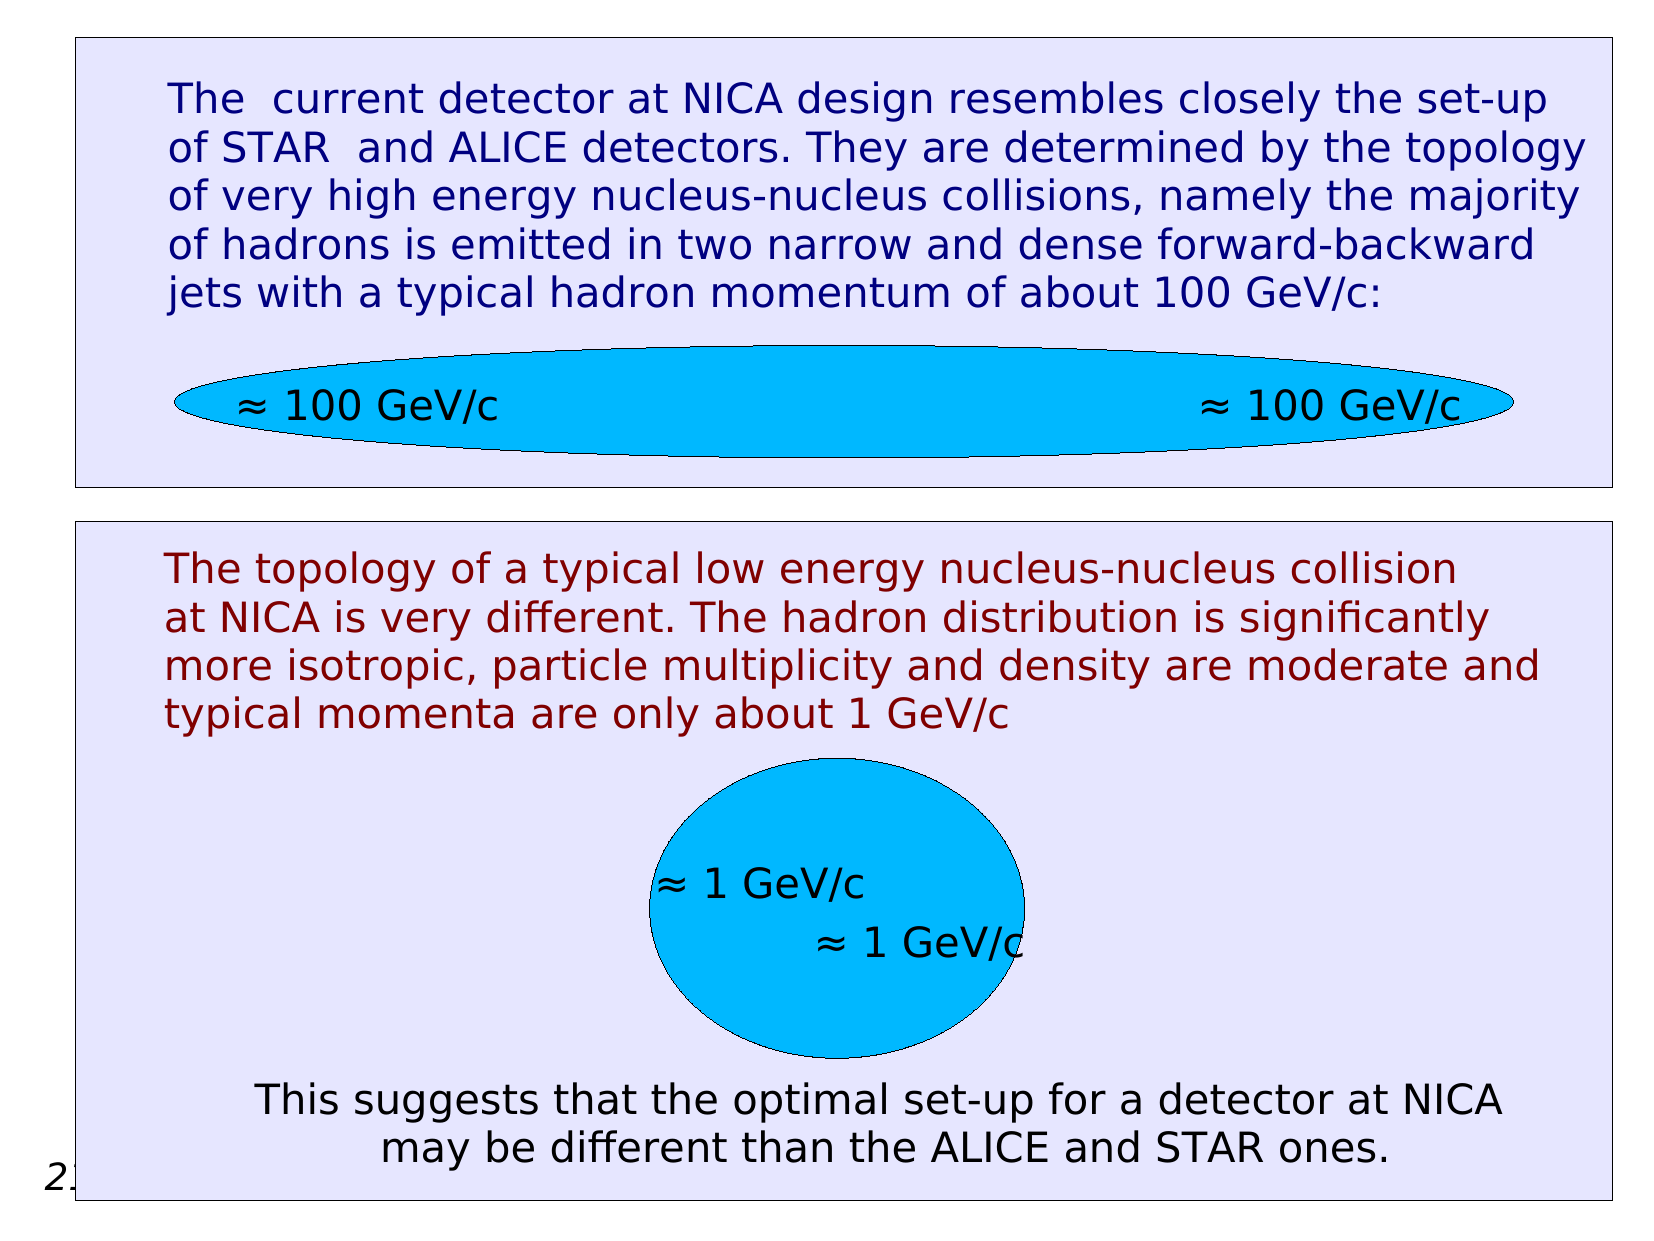

The current detector at NICA design resembles closely the set-up
of STAR and ALICE detectors. They are determined by the topology
of very high energy nucleus-nucleus collisions, namely the majority
of hadrons is emitted in two narrow and dense forward-backward
jets with a typical hadron momentum of about 100 GeV/c:
≈ 100 GeV/c
≈ 100 GeV/c
The topology of a typical low energy nucleus-nucleus collision
at NICA is very different. The hadron distribution is significantly
more isotropic, particle multiplicity and density are moderate and
typical momenta are only about 1 GeV/c
≈ 1 GeV/c
≈ 1 GeV/c
This suggests that the optimal set-up for a detector at NICA
may be different than the ALICE and STAR ones.